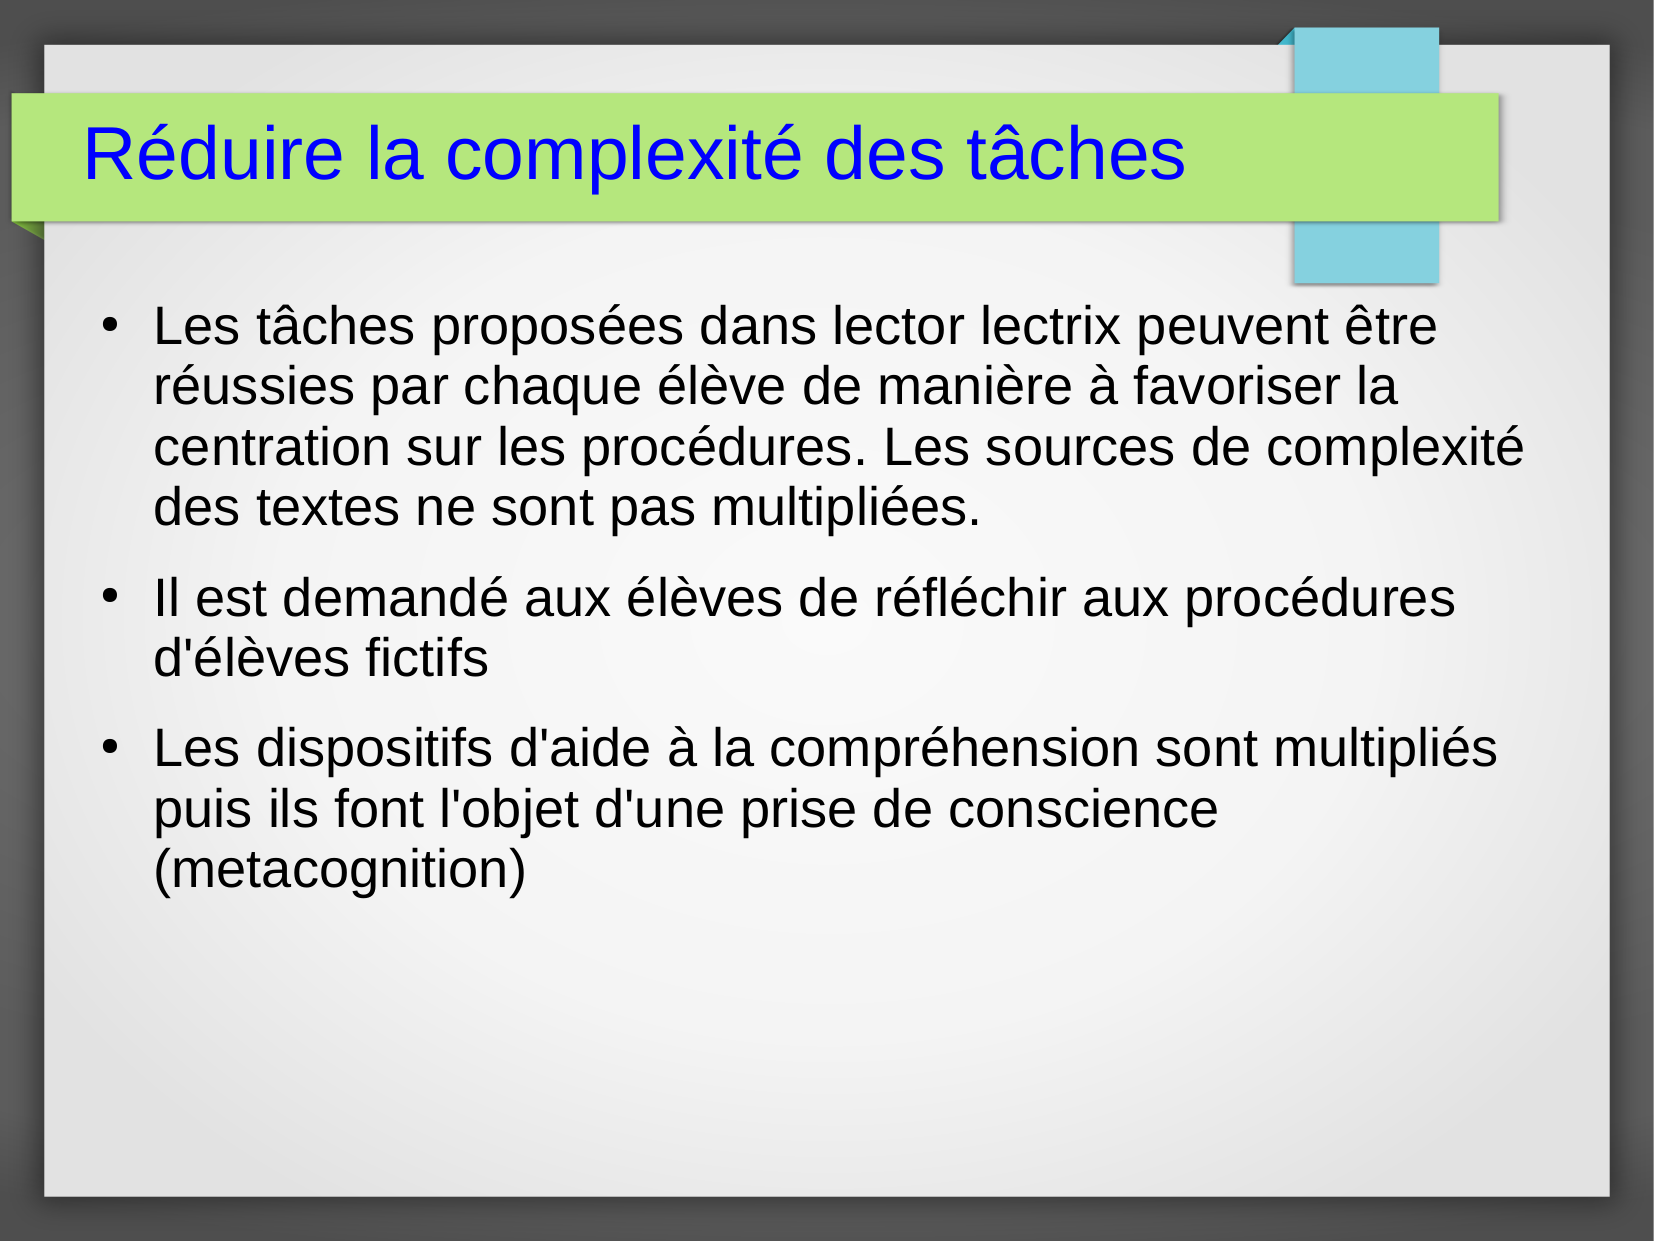

# Réduire la complexité des tâches
Les tâches proposées dans lector lectrix peuvent être réussies par chaque élève de manière à favoriser la centration sur les procédures. Les sources de complexité des textes ne sont pas multipliées.
Il est demandé aux élèves de réfléchir aux procédures d'élèves fictifs
Les dispositifs d'aide à la compréhension sont multipliés puis ils font l'objet d'une prise de conscience (metacognition)